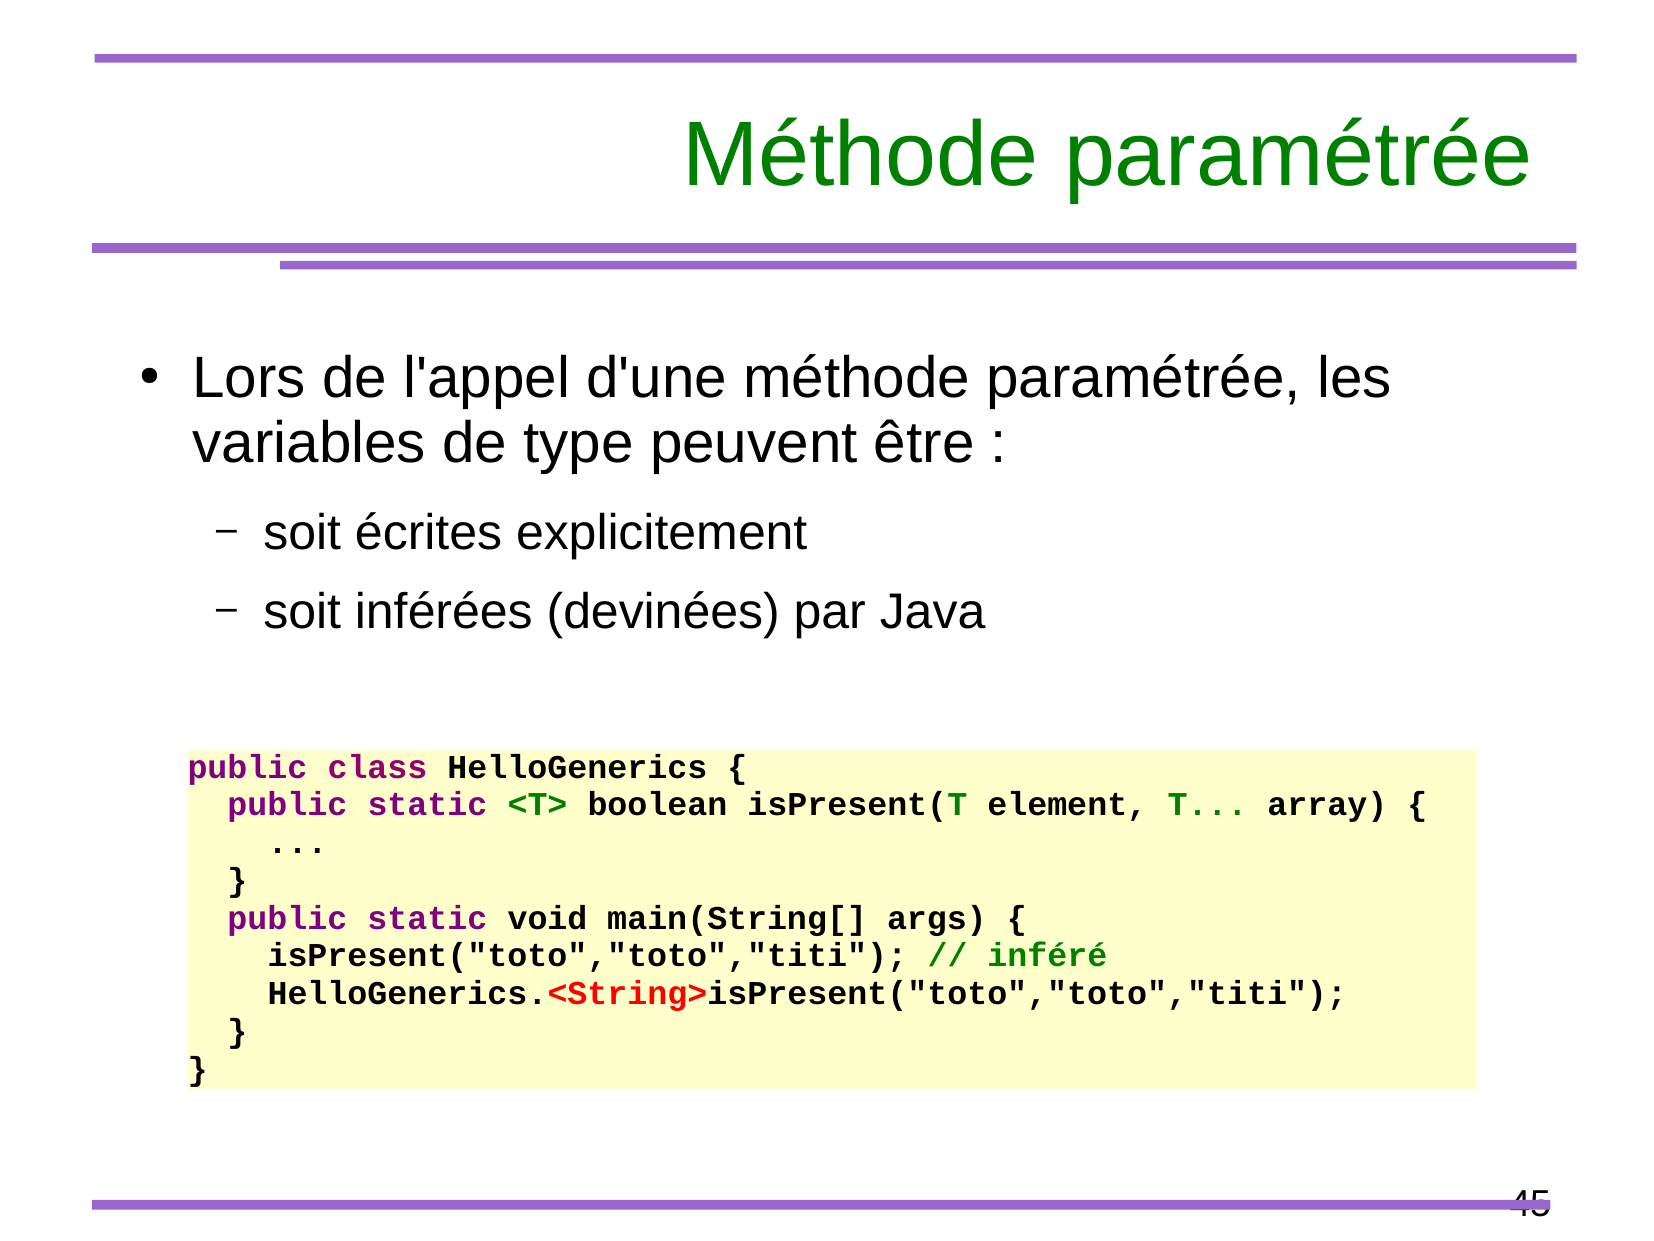

# Méthode paramétrée
Lors de l'appel d'une méthode paramétrée, les variables de type peuvent être :
soit écrites explicitement
soit inférées (devinées) par Java
public class HelloGenerics {
 public static <T> boolean isPresent(T element, T... array) {
 ...
 }
 public static void main(String[] args) {
 isPresent("toto","toto","titi"); // inféré
 HelloGenerics.<String>isPresent("toto","toto","titi");
 }
}